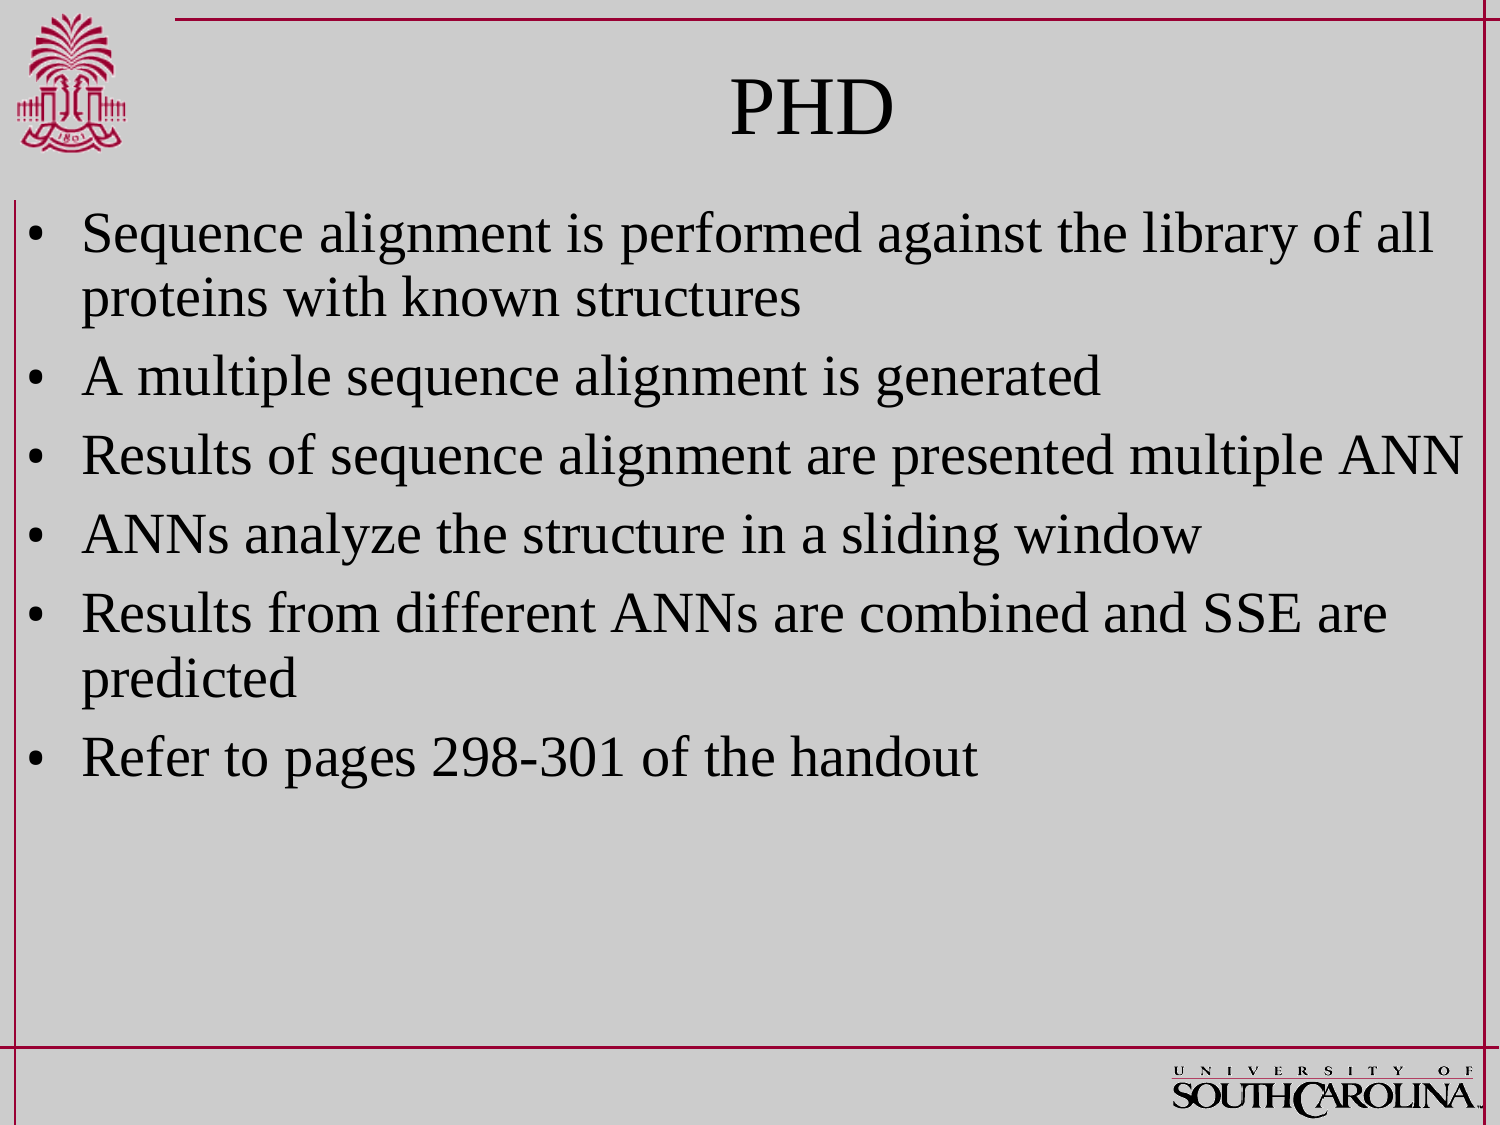

# PHD
Sequence alignment is performed against the library of all proteins with known structures
A multiple sequence alignment is generated
Results of sequence alignment are presented multiple ANN
ANNs analyze the structure in a sliding window
Results from different ANNs are combined and SSE are predicted
Refer to pages 298-301 of the handout